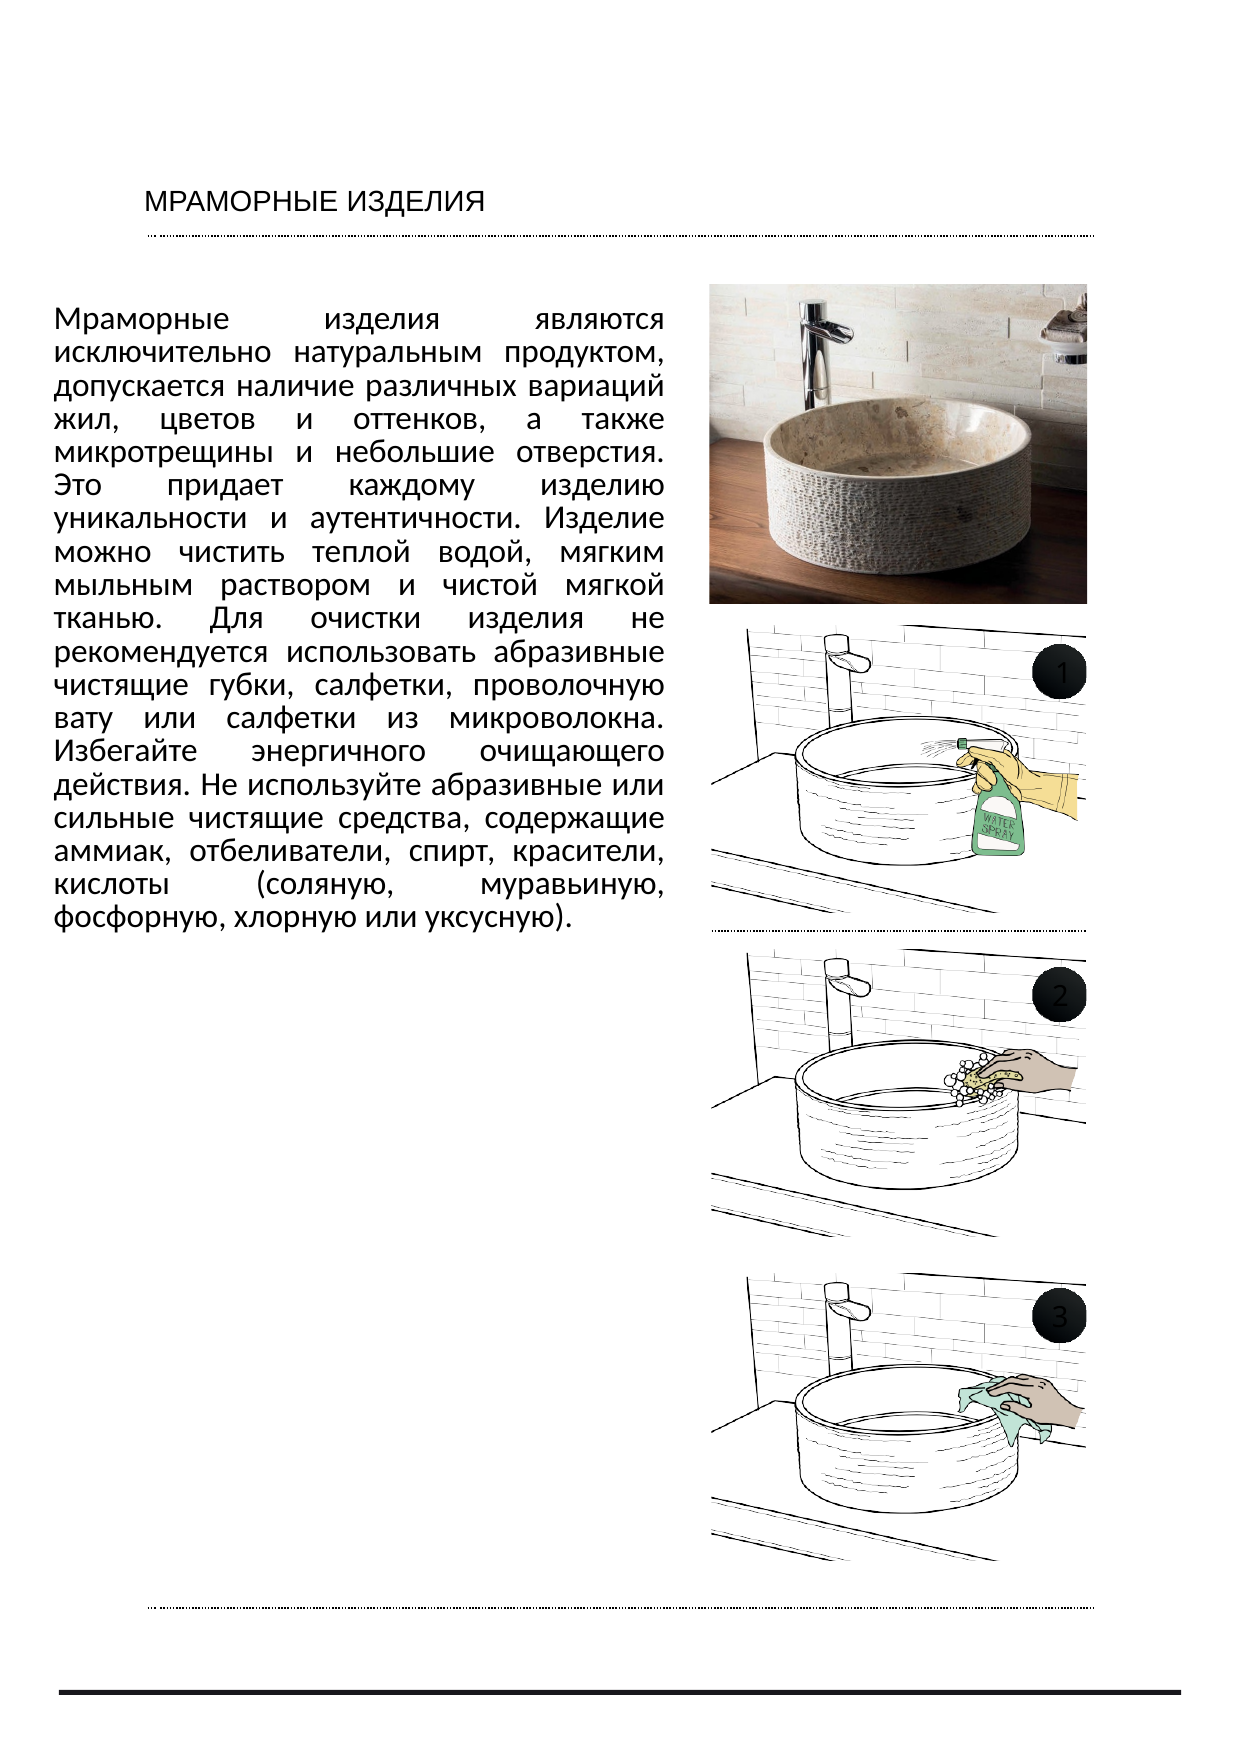

МРАМОРНЫЕ ИЗДЕЛИЯ
Мраморные изделия являются исключительно натуральным продуктом, допускается наличие различных вариаций жил, цветов и оттенков, а также микротрещины и небольшие отверстия. Это придает каждому изделию уникальности и аутентичности. Изделие можно чистить теплой водой, мягким мыльным раствором и чистой мягкой тканью. Для очистки изделия не рекомендуется использовать абразивные чистящие губки, салфетки, проволочную вату или салфетки из микроволокна. Избегайте энергичного очищающего действия. Не используйте абразивные или сильные чистящие средства, содержащие аммиак, отбеливатели, спирт, красители, кислоты (соляную, муравьиную, фосфорную, хлорную или уксусную).
1
2
3